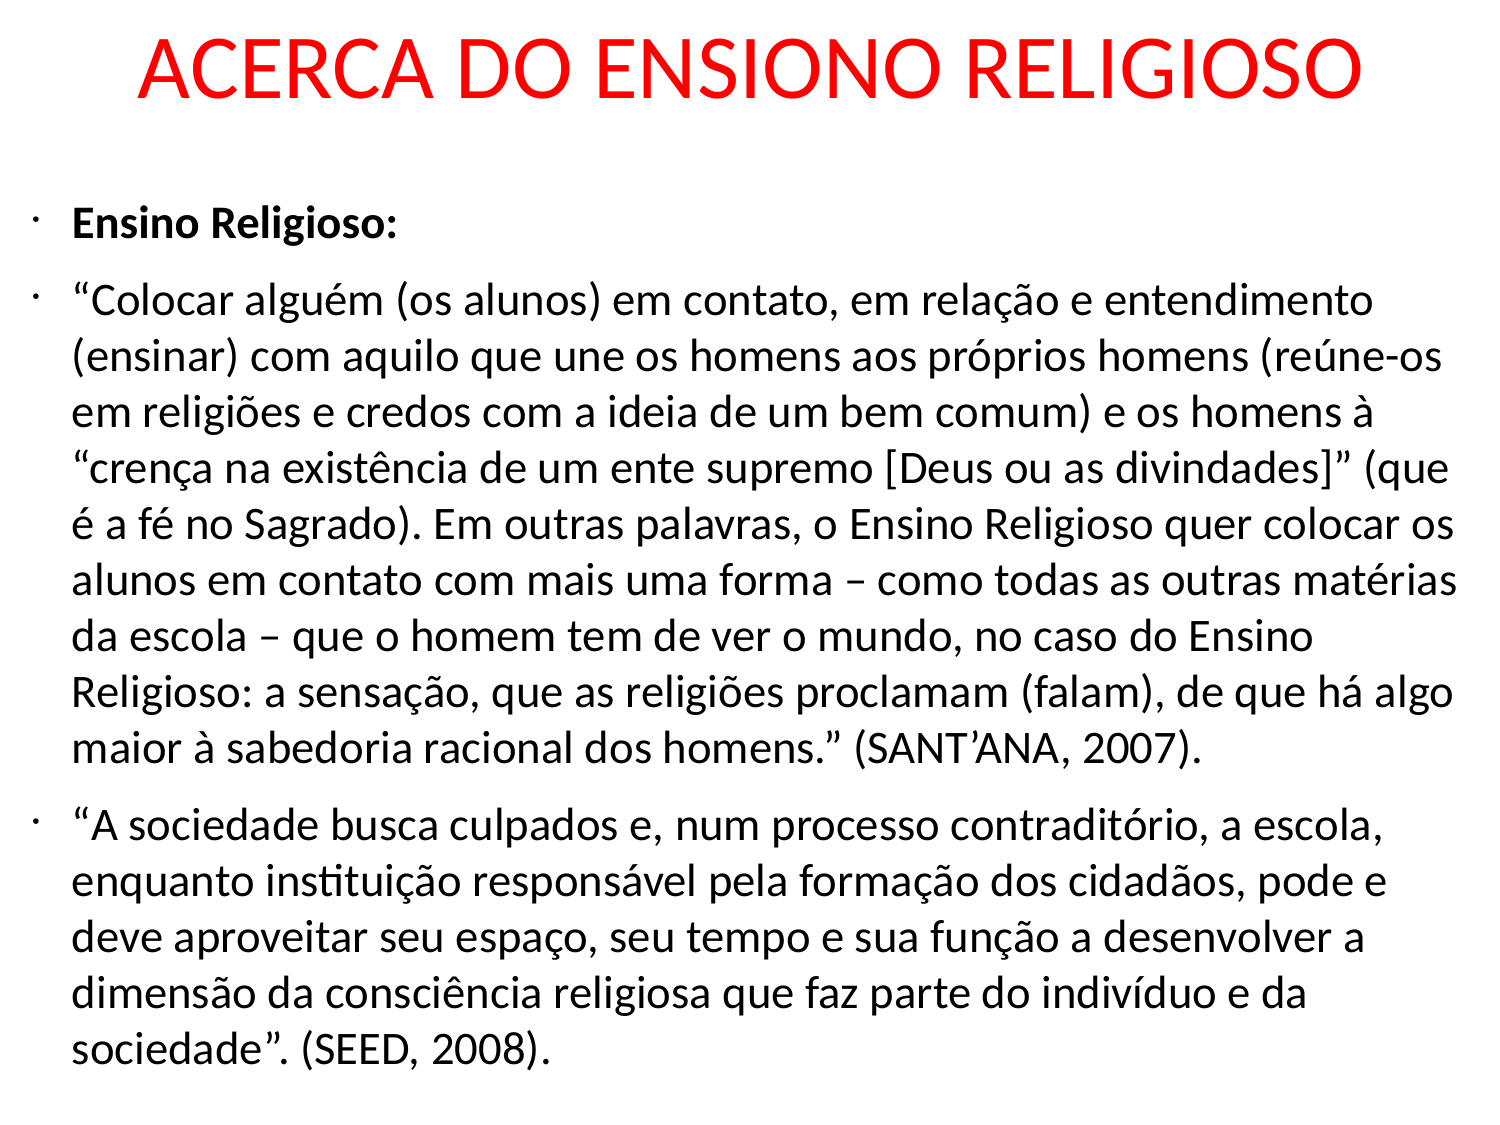

# ACERCA DO ENSIONO RELIGIOSO
Ensino Religioso:
“Colocar alguém (os alunos) em contato, em relação e entendimento (ensinar) com aquilo que une os homens aos próprios homens (reúne-os em religiões e credos com a ideia de um bem comum) e os homens à “crença na existência de um ente supremo [Deus ou as divindades]” (que é a fé no Sagrado). Em outras palavras, o Ensino Religioso quer colocar os alunos em contato com mais uma forma – como todas as outras matérias da escola – que o homem tem de ver o mundo, no caso do Ensino Religioso: a sensação, que as religiões proclamam (falam), de que há algo maior à sabedoria racional dos homens.” (SANT’ANA, 2007).
“A sociedade busca culpados e, num processo contraditório, a escola, enquanto instituição responsável pela formação dos cidadãos, pode e deve aproveitar seu espaço, seu tempo e sua função a desenvolver a dimensão da consciência religiosa que faz parte do indivíduo e da sociedade”. (SEED, 2008).